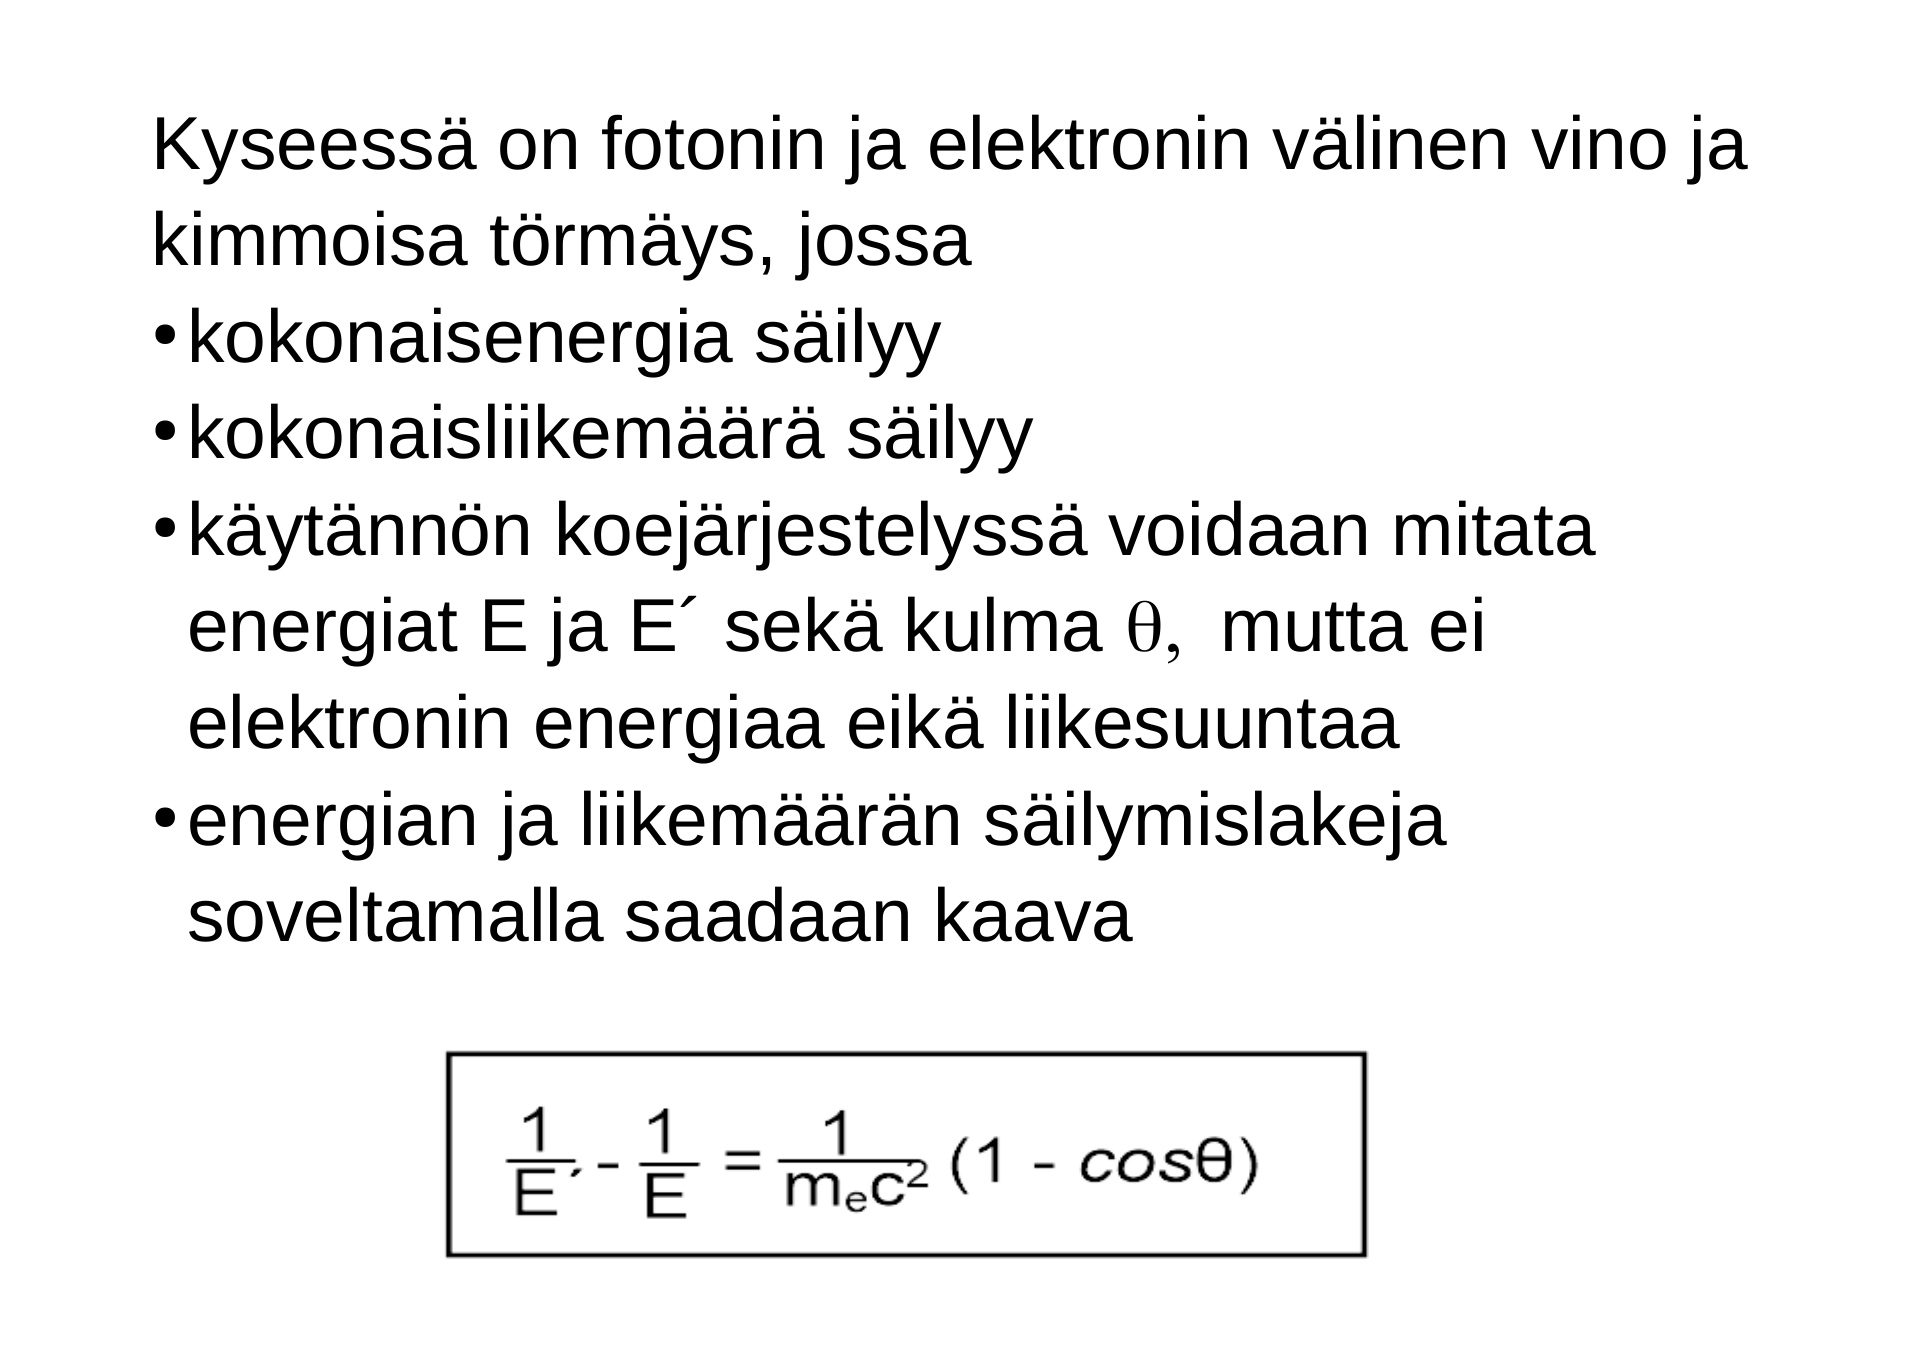

Kyseessä on fotonin ja elektronin välinen vino ja kimmoisa törmäys, jossa
kokonaisenergia säilyy
kokonaisliikemäärä säilyy
käytännön koejärjestelyssä voidaan mitata energiat E ja E´ sekä kulma q, mutta ei elektronin energiaa eikä liikesuuntaa
energian ja liikemäärän säilymislakeja soveltamalla saadaan kaava